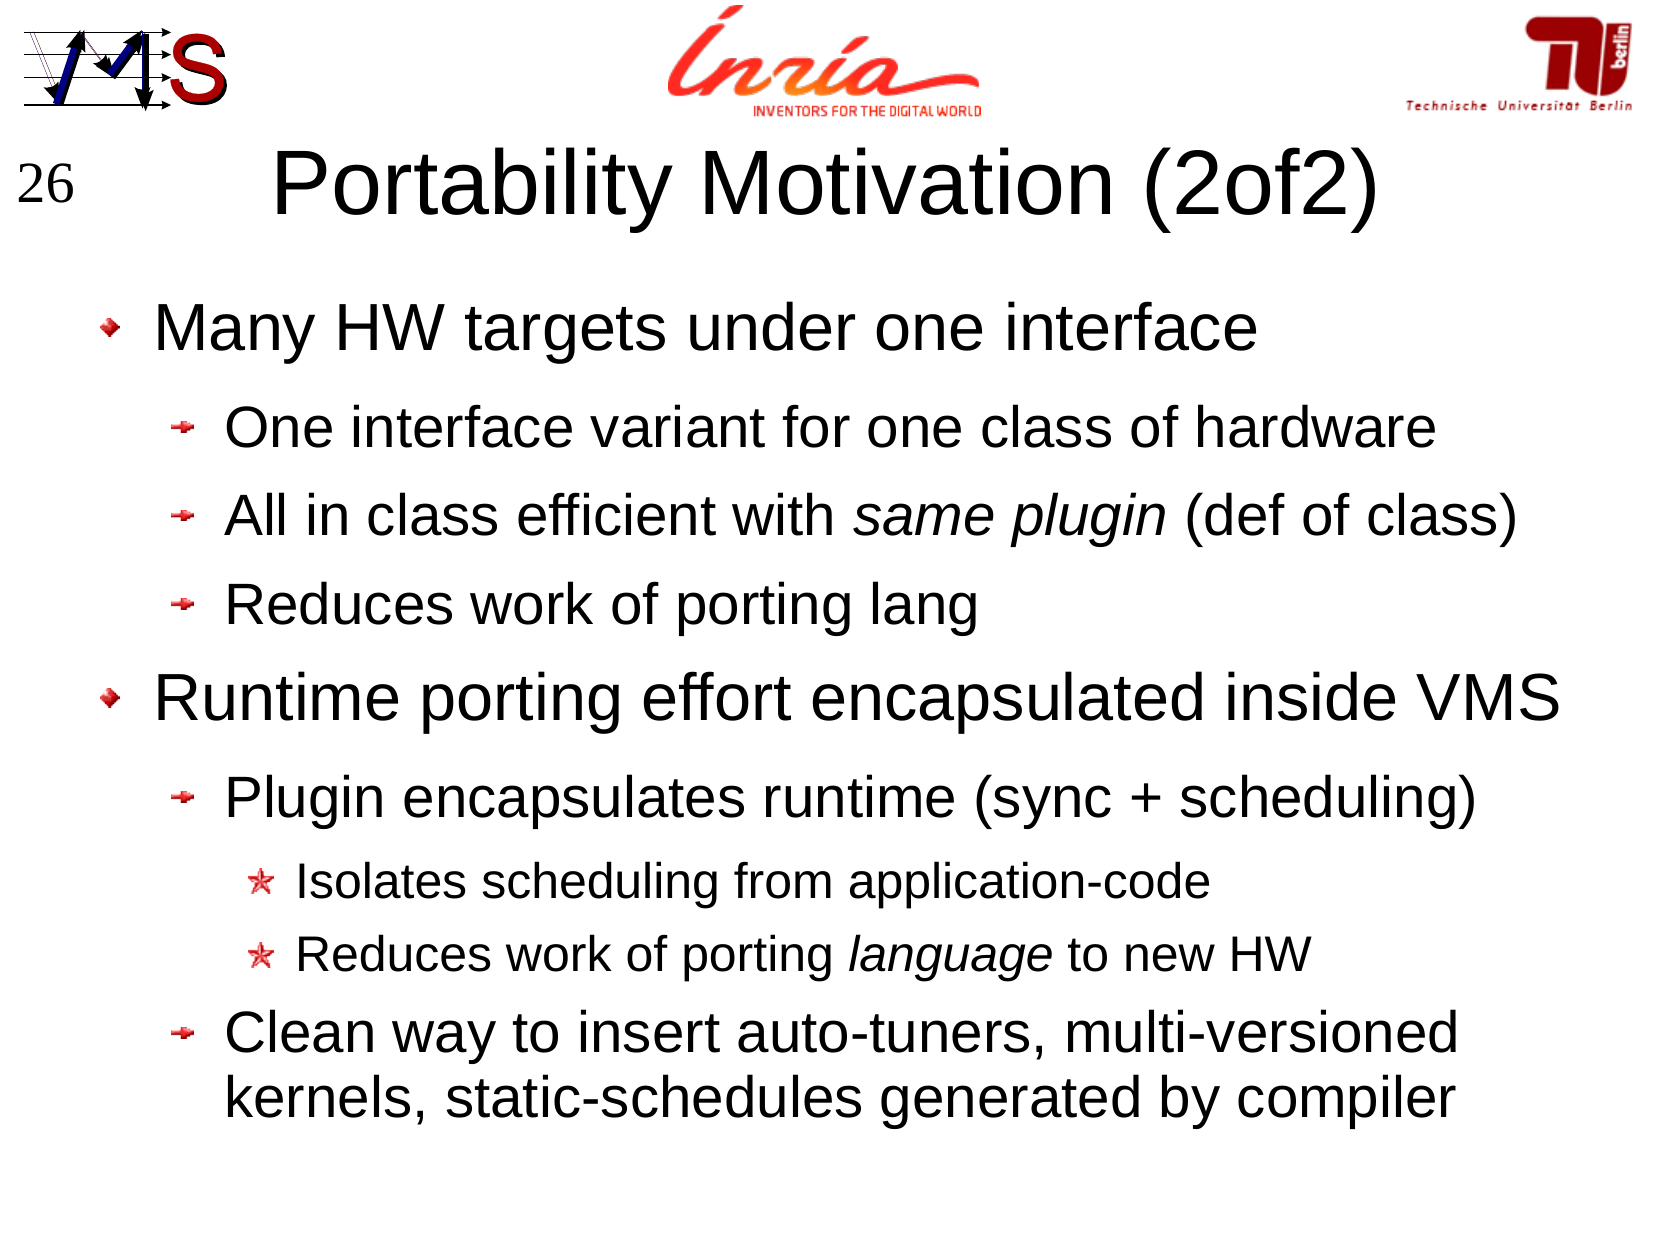

# Portability Motivation (2of2)
26
Many HW targets under one interface
One interface variant for one class of hardware
All in class efficient with same plugin (def of class)
Reduces work of porting lang
Runtime porting effort encapsulated inside VMS
Plugin encapsulates runtime (sync + scheduling)
Isolates scheduling from application-code
Reduces work of porting language to new HW
Clean way to insert auto-tuners, multi-versioned kernels, static-schedules generated by compiler